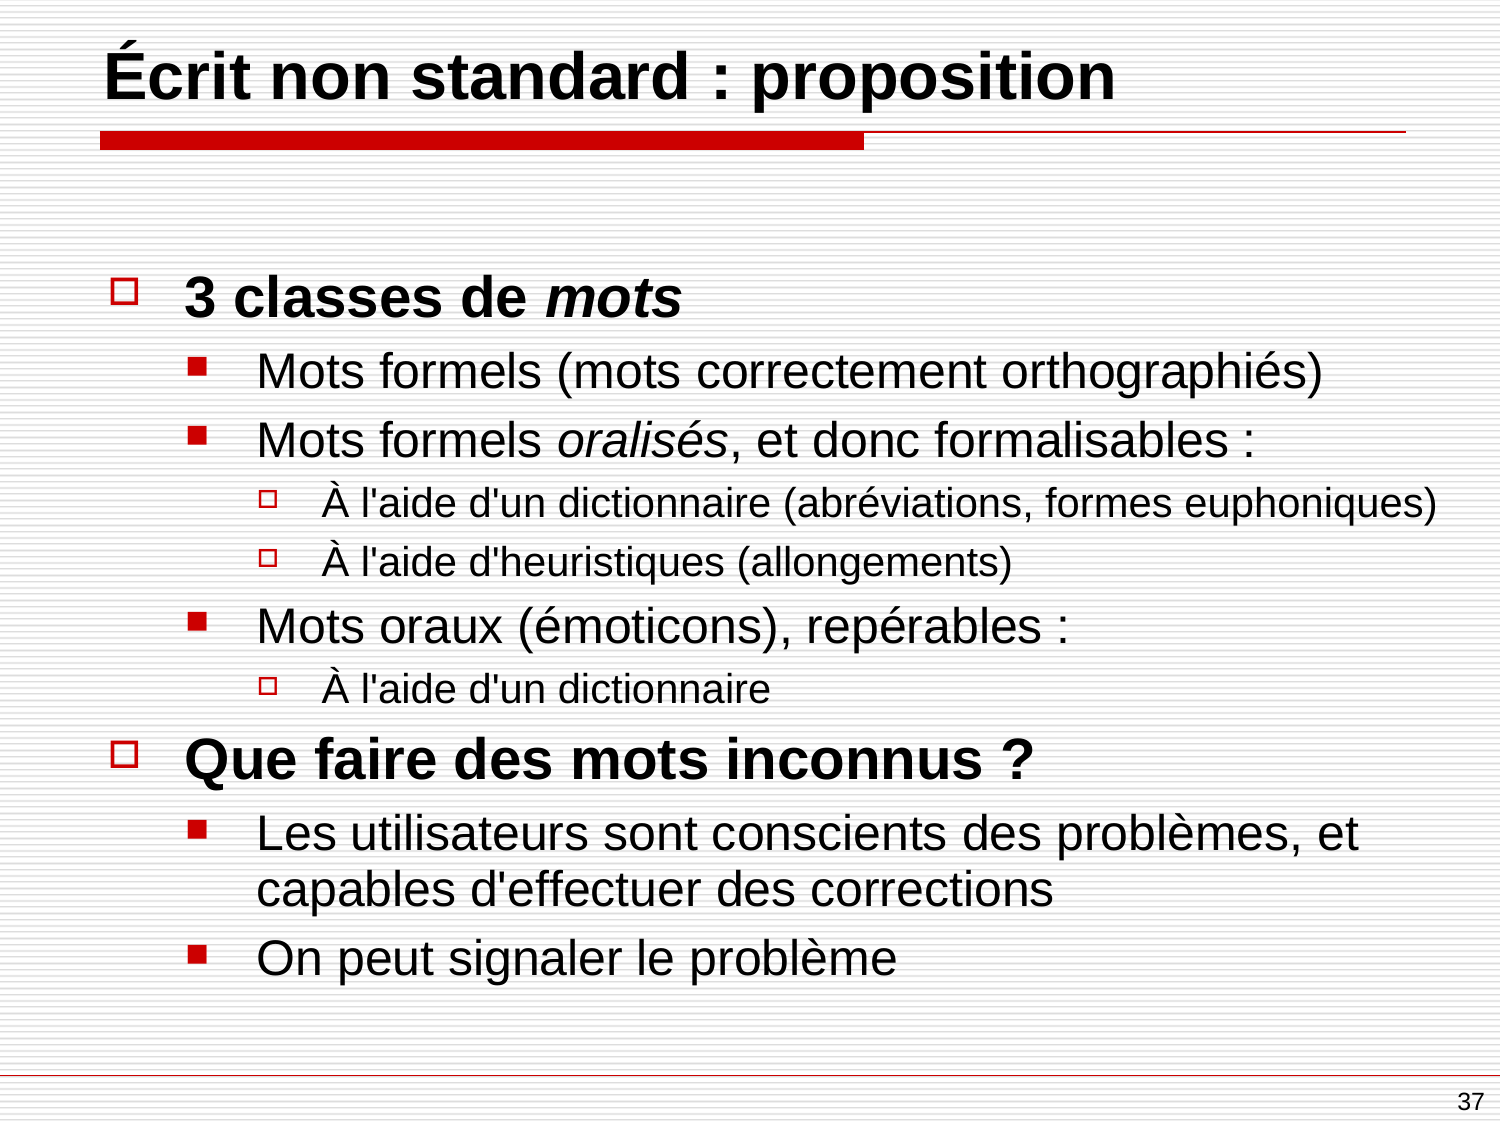

Écrit non standard : proposition
# 3 classes de mots
Mots formels (mots correctement orthographiés)
Mots formels oralisés, et donc formalisables :
À l'aide d'un dictionnaire (abréviations, formes euphoniques)
À l'aide d'heuristiques (allongements)
Mots oraux (émoticons), repérables :
À l'aide d'un dictionnaire
Que faire des mots inconnus ?
Les utilisateurs sont conscients des problèmes, et capables d'effectuer des corrections
On peut signaler le problème
37